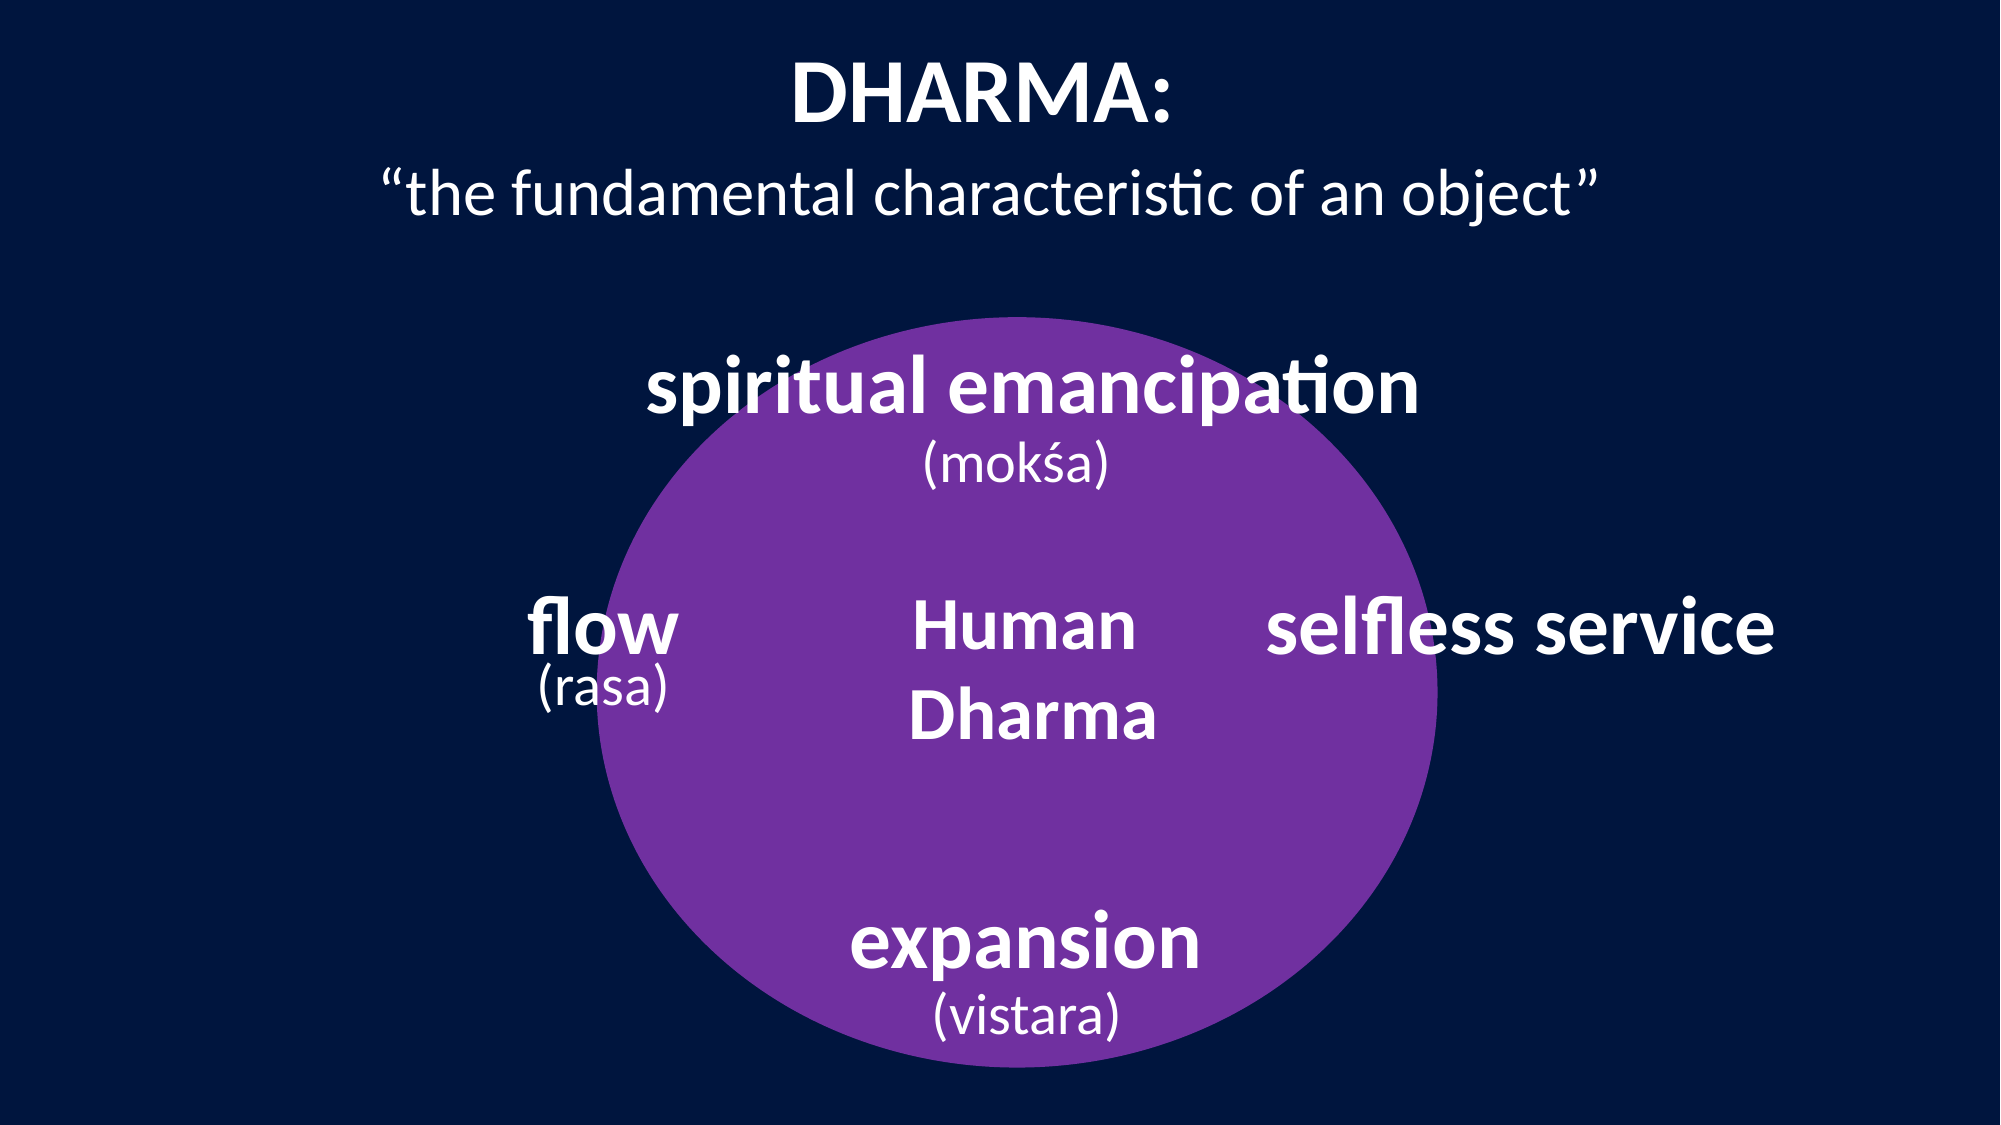

DHARMA:
“the fundamental characteristic of an object”
spiritual emancipation
(mokśa)
flow
selfless service
Human
Dharma
(rasa)
expansion
(vistara)